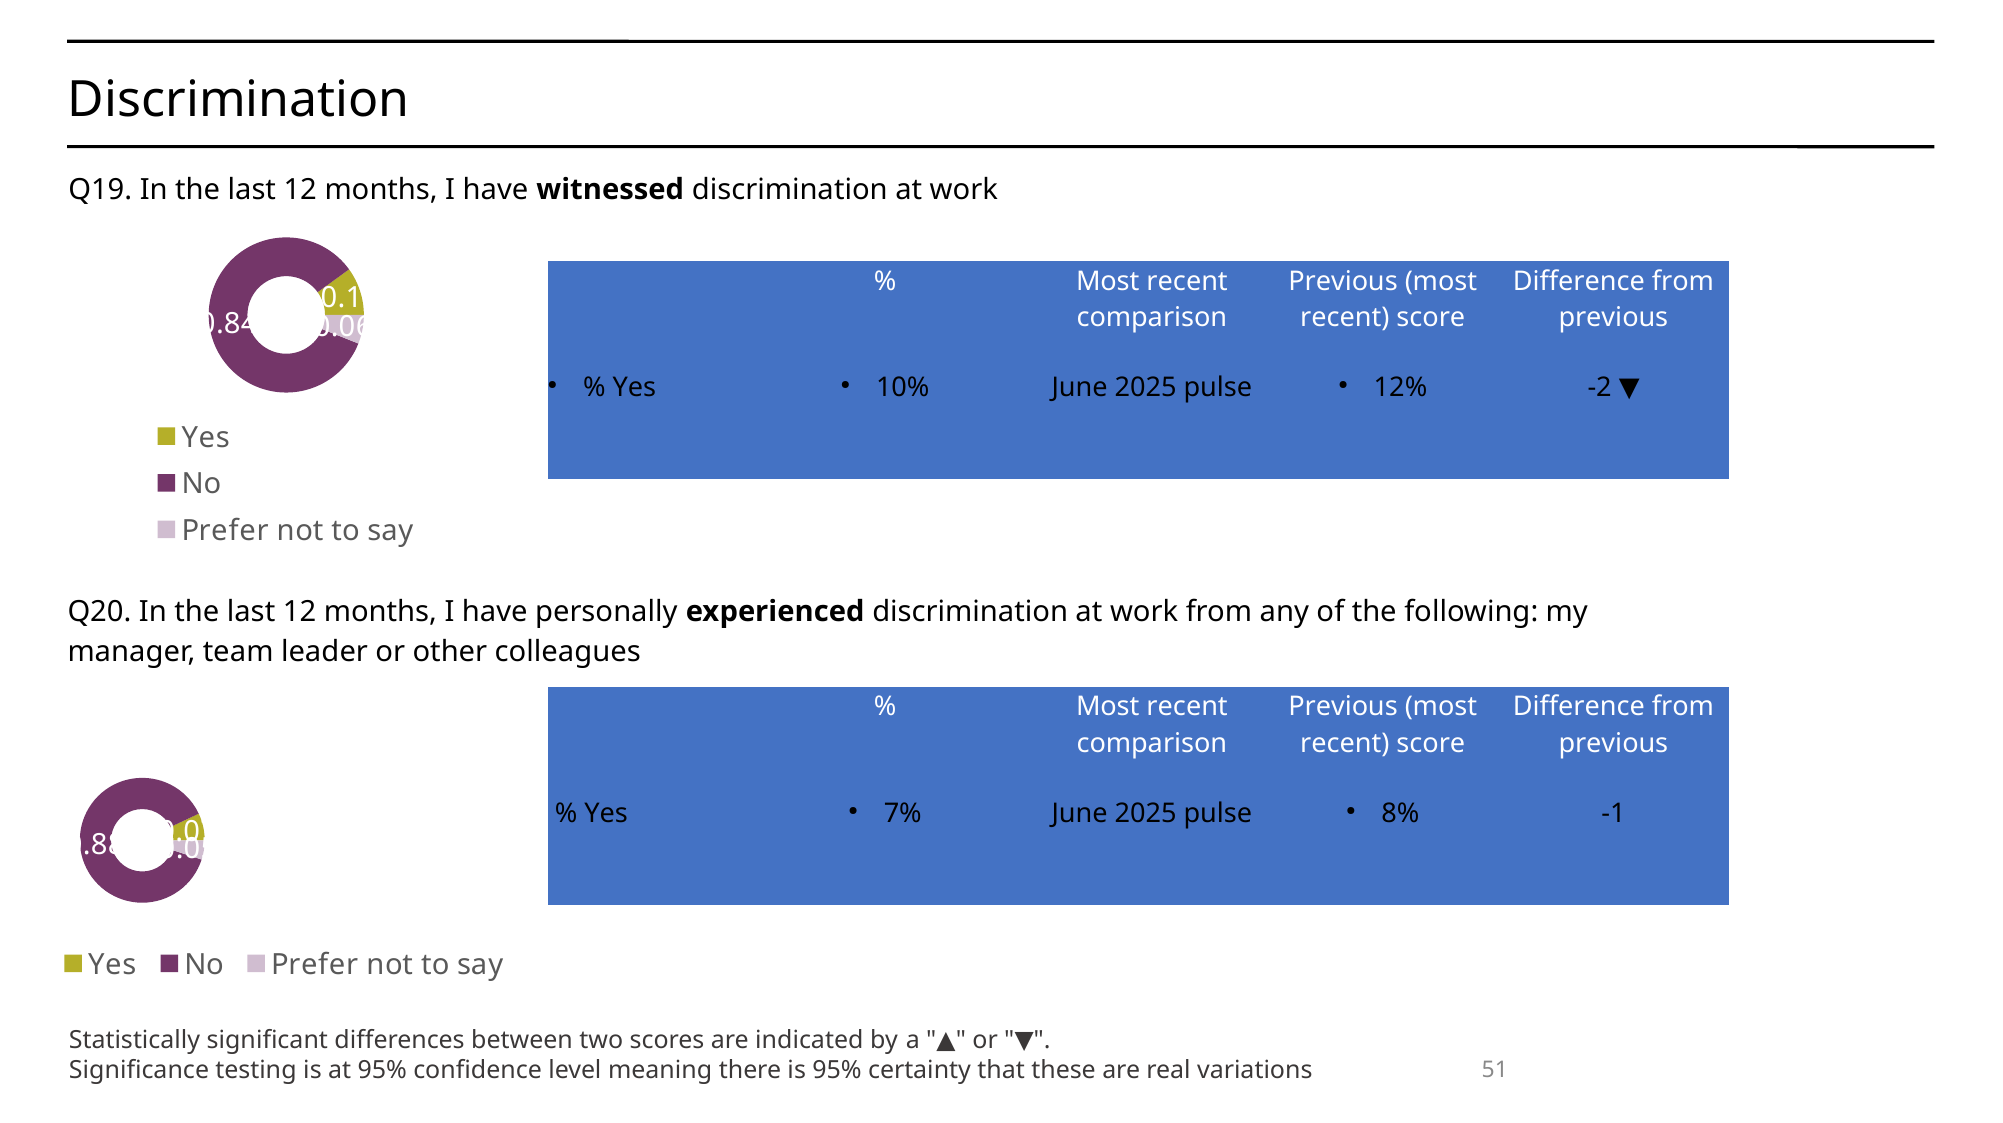

# Discrimination
Q19. In the last 12 months, I have witnessed discrimination at work
### Chart
| Category | x |
|---|---|
| Yes | 0.1 |
| No | 0.84 |
| Prefer not to say | 0.06 || | % | | Most recent comparison | Previous (most recent) score | Difference from previous |
| --- | --- | --- | --- | --- | --- |
| % Yes | 10% | | June 2025 pulse | 12% | -2 ▼ |
Q20. In the last 12 months, I have personally experienced discrimination at work from any of the following: my manager, team leader or other colleagues
### Chart
| Category | x |
|---|---|
| Yes | 0.07 |
| No | 0.88 |
| Prefer not to say | 0.05 || | % | | Most recent comparison | Previous (most recent) score | Difference from previous |
| --- | --- | --- | --- | --- | --- |
| % Yes | 7% | | June 2025 pulse | 8% | -1 |
Statistically significant differences between two scores are indicated by a "▲" or "▼".
Significance testing is at 95% confidence level meaning there is 95% certainty that these are real variations